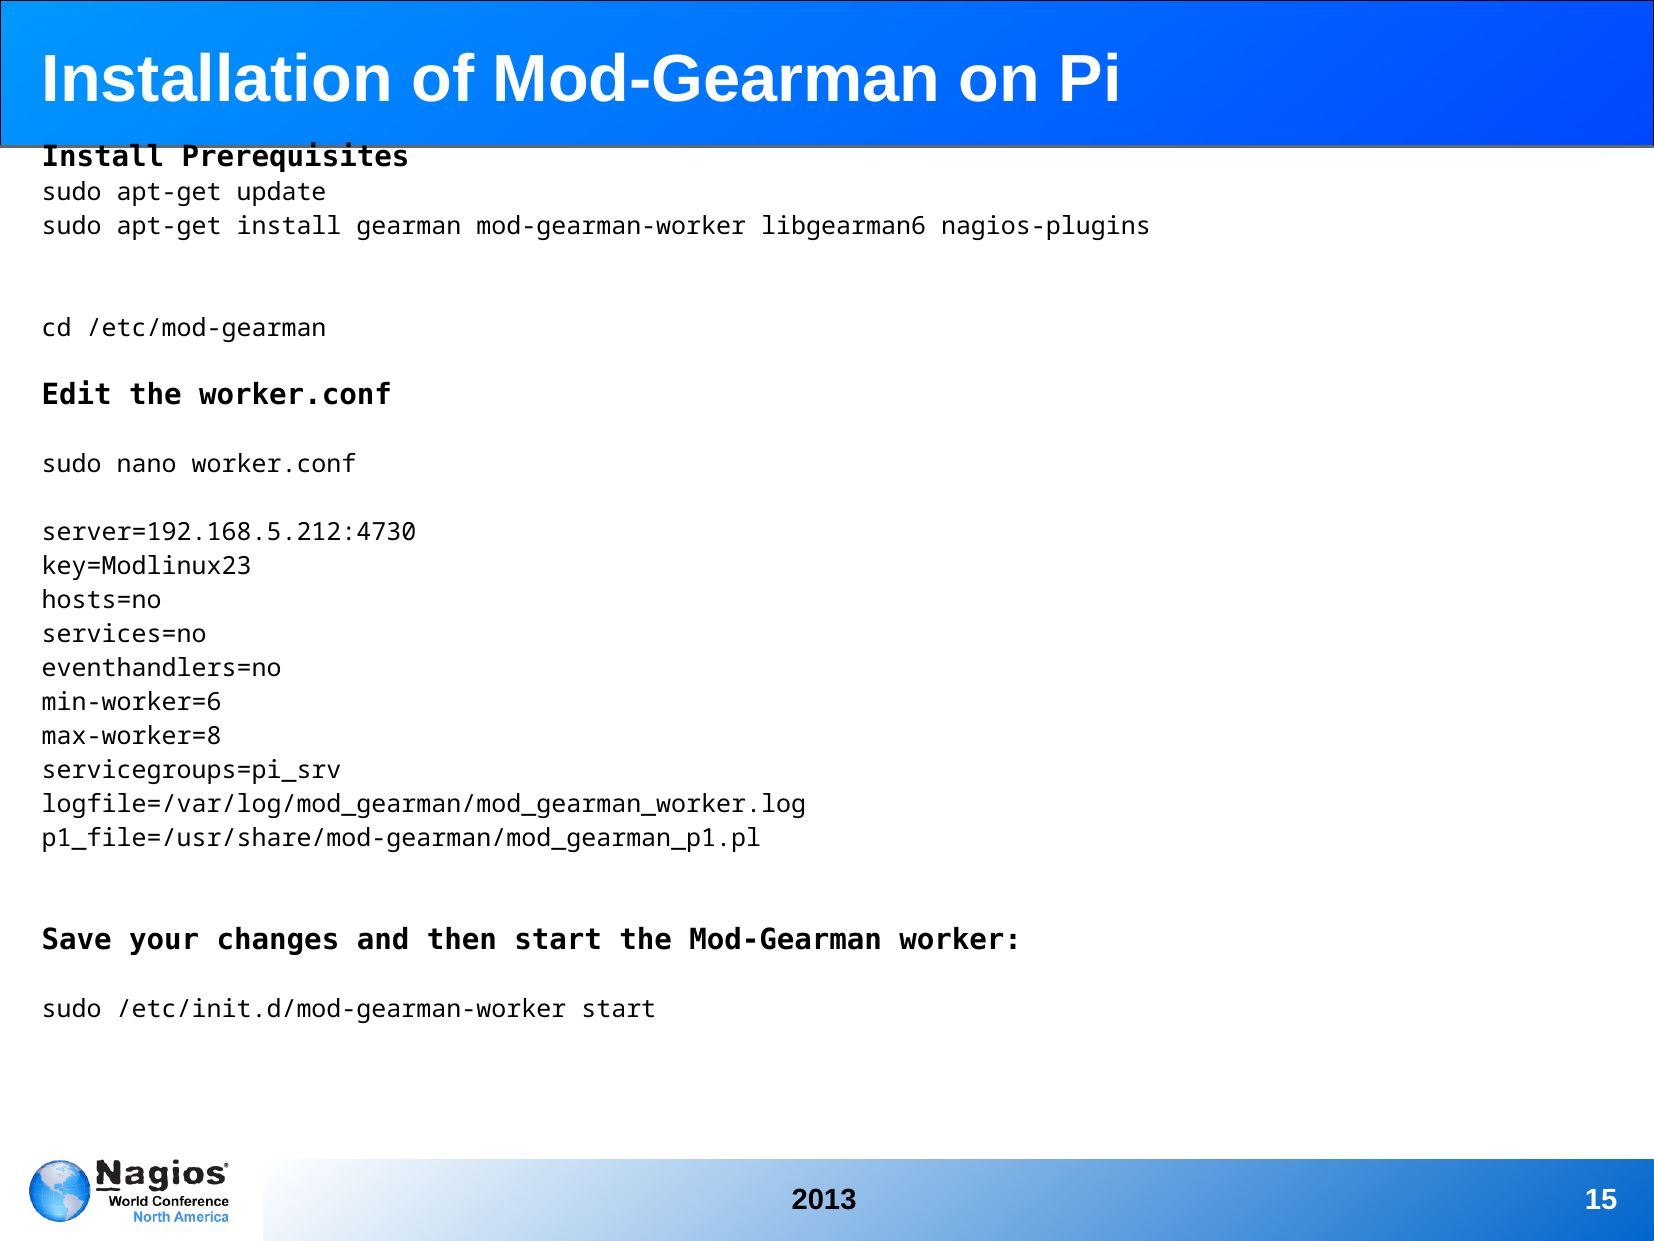

# Installation of Mod-Gearman on Pi
Install Prerequisites
sudo apt-get update
sudo apt-get install gearman mod-gearman-worker libgearman6 nagios-plugins
cd /etc/mod-gearman
Edit the worker.conf
sudo nano worker.conf
server=192.168.5.212:4730
key=Modlinux23
hosts=no
services=no
eventhandlers=no
min-worker=6
max-worker=8
servicegroups=pi_srv
logfile=/var/log/mod_gearman/mod_gearman_worker.log
p1_file=/usr/share/mod-gearman/mod_gearman_p1.pl
Save your changes and then start the Mod-Gearman worker:
sudo /etc/init.d/mod-gearman-worker start
2011
15